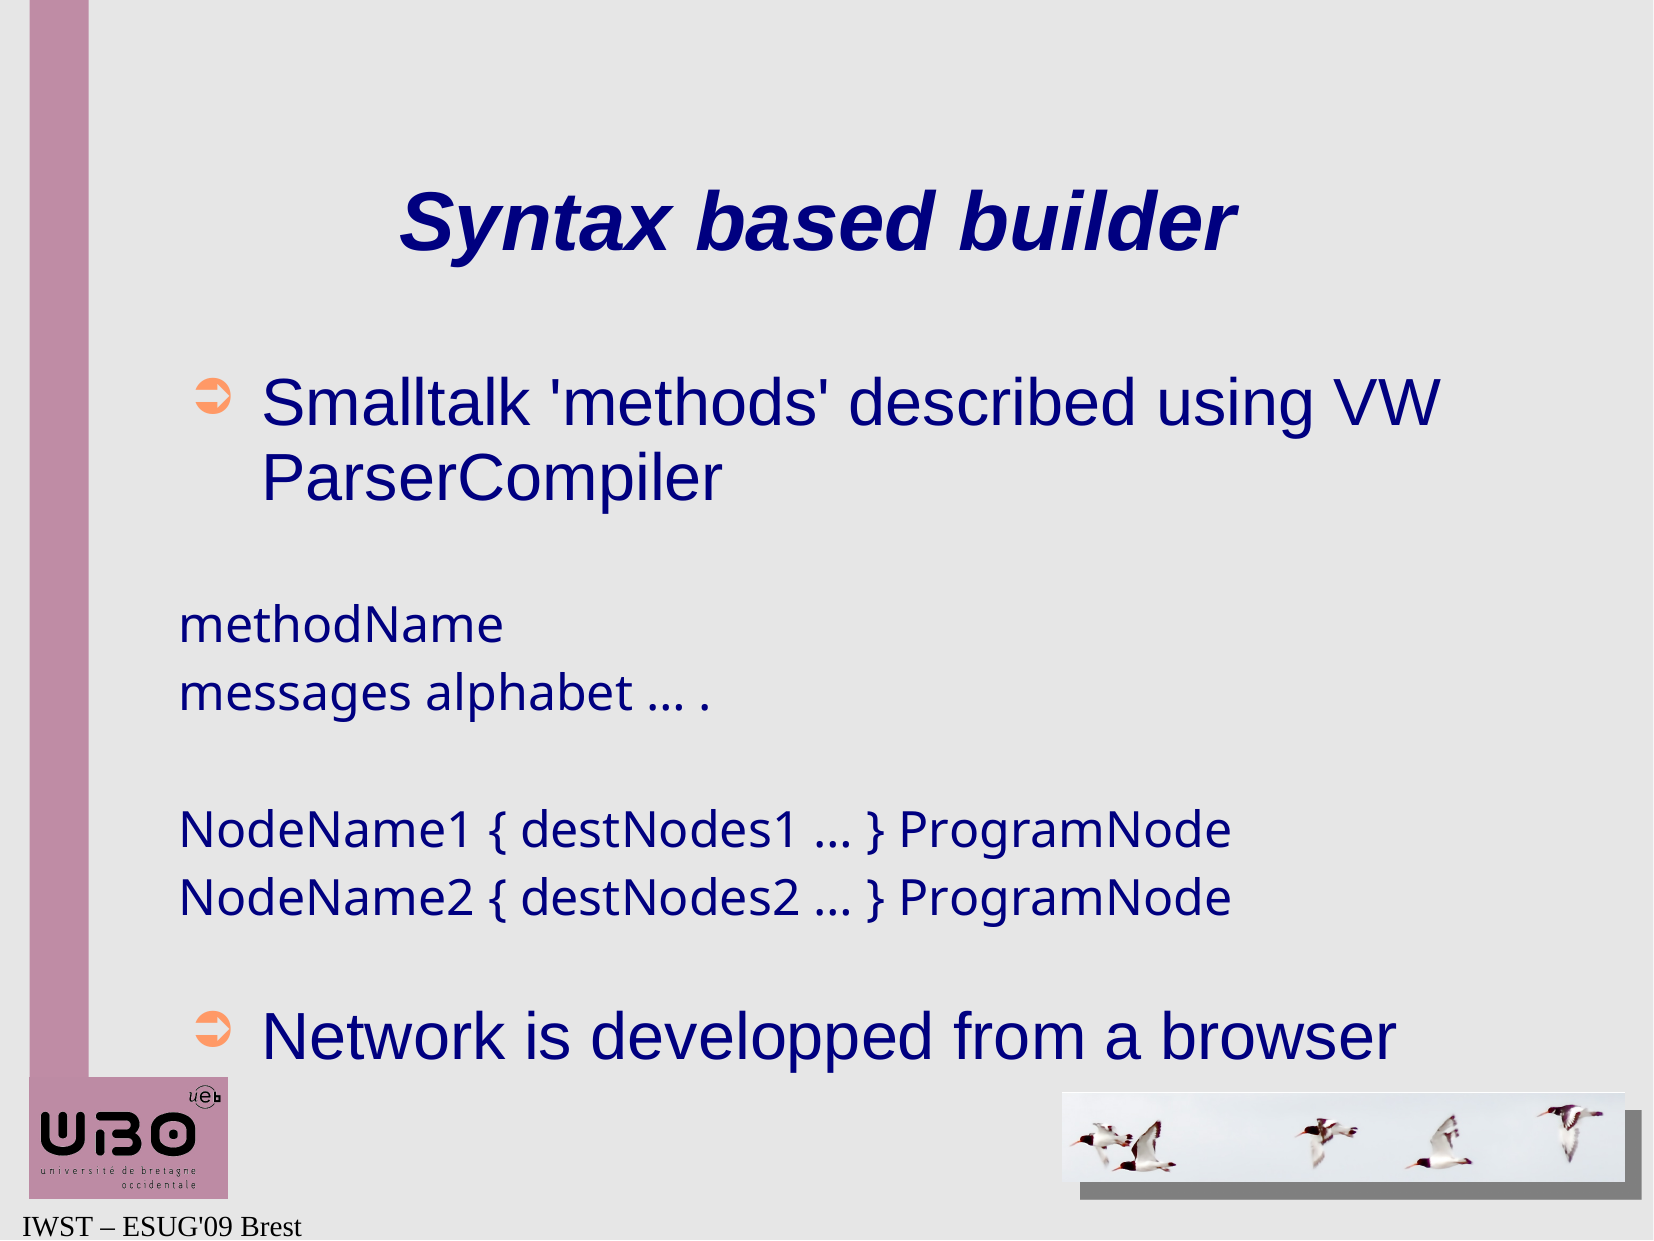

# Syntax based builder
Smalltalk 'methods' described using VW ParserCompiler
methodName
messages alphabet … .
NodeName1 { destNodes1 … } ProgramNode
NodeName2 { destNodes2 … } ProgramNode
Network is developped from a browser